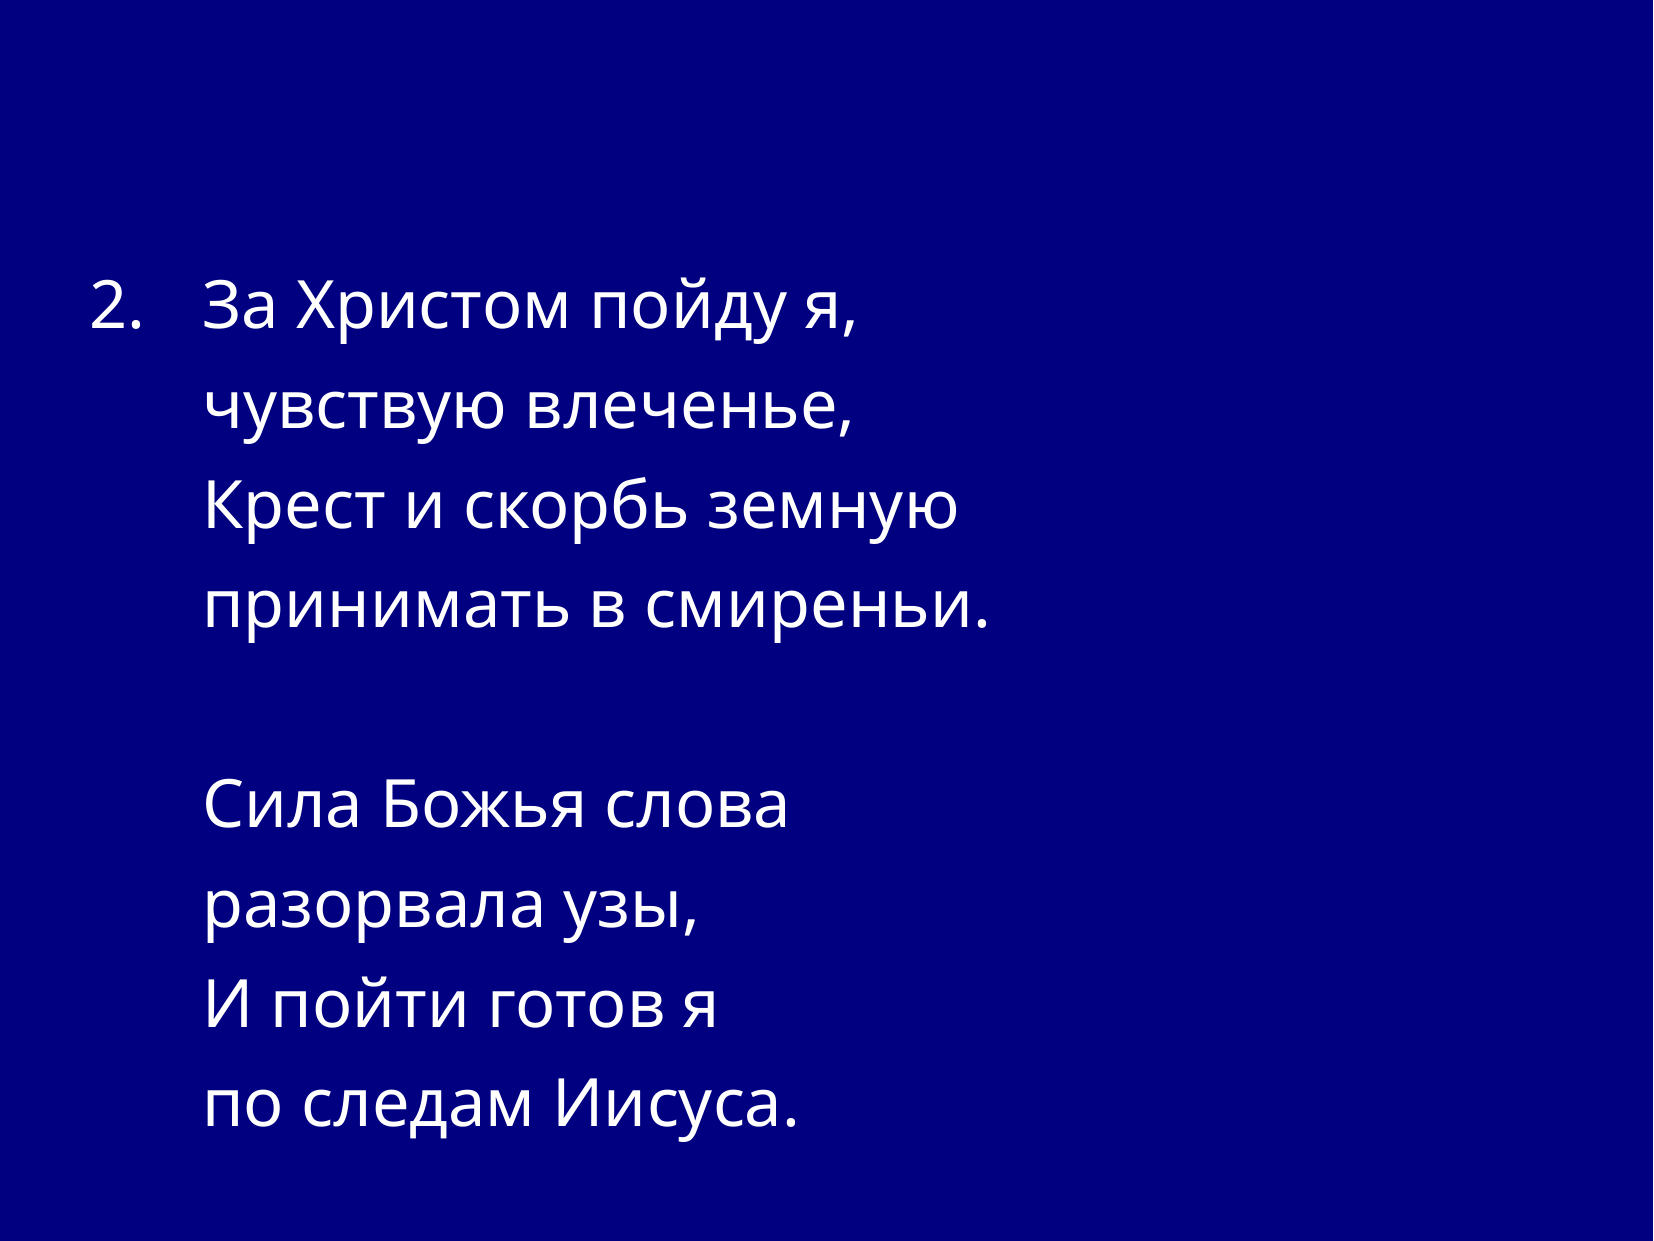

2.	За Христом пойду я,
	чувствую влеченье,
	Крест и скорбь земную
	принимать в смиреньи.
	Сила Божья слова
	разорвала узы,
	И пойти готов я
	по следам Иисуса.